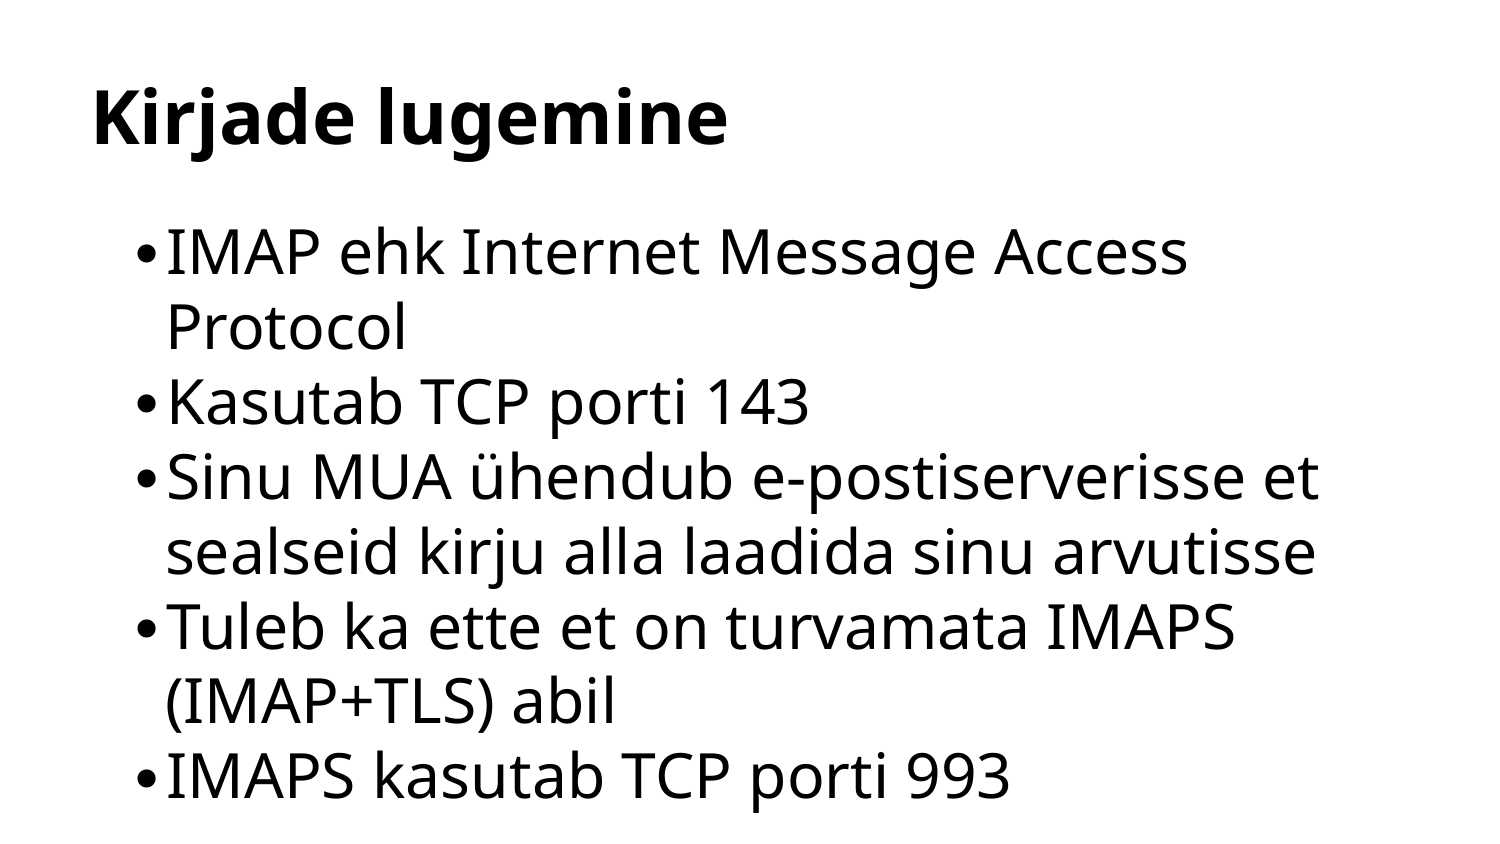

# Kirjade lugemine
IMAP ehk Internet Message Access Protocol
Kasutab TCP porti 143
Sinu MUA ühendub e-postiserverisse et sealseid kirju alla laadida sinu arvutisse
Tuleb ka ette et on turvamata IMAPS (IMAP+TLS) abil
IMAPS kasutab TCP porti 993